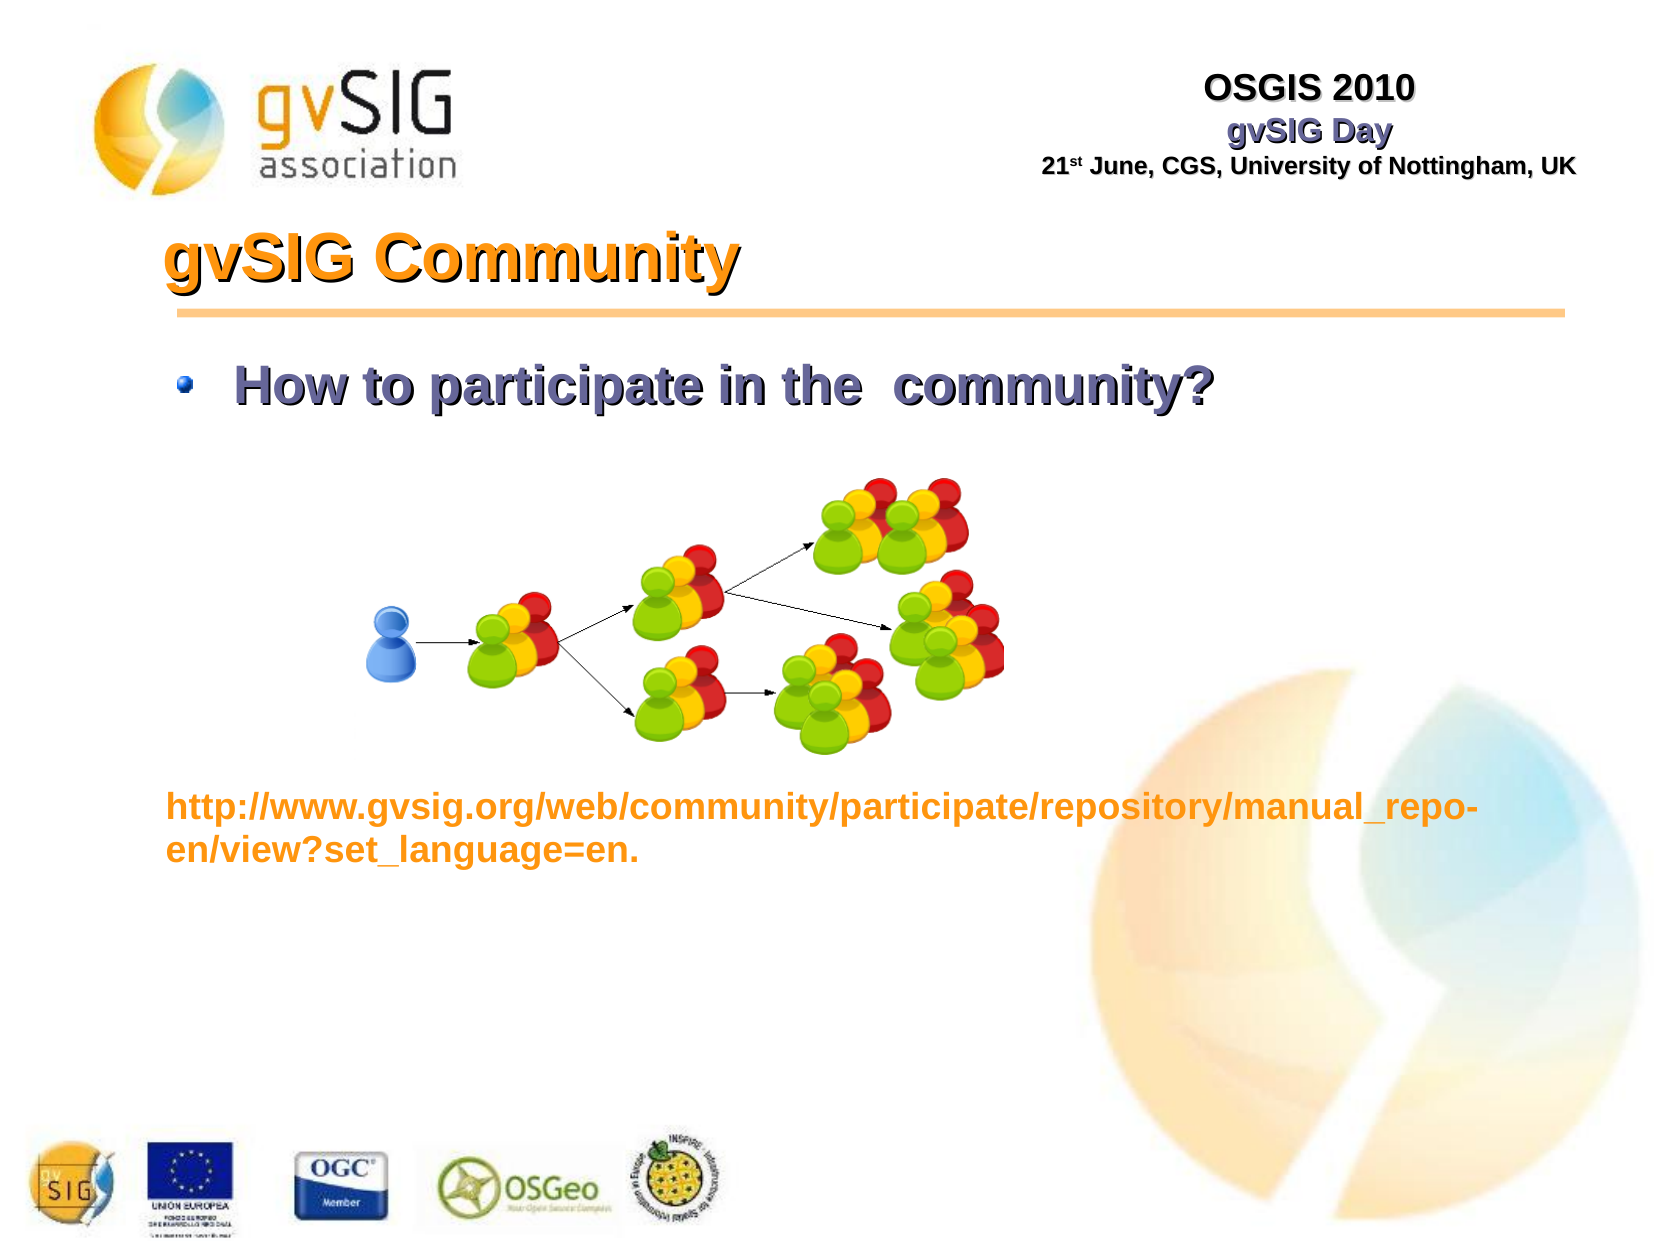

gvSIG Community
# How to participate in the community?
http://www.gvsig.org/web/community/participate/repository/manual_repo-en/view?set_language=en.